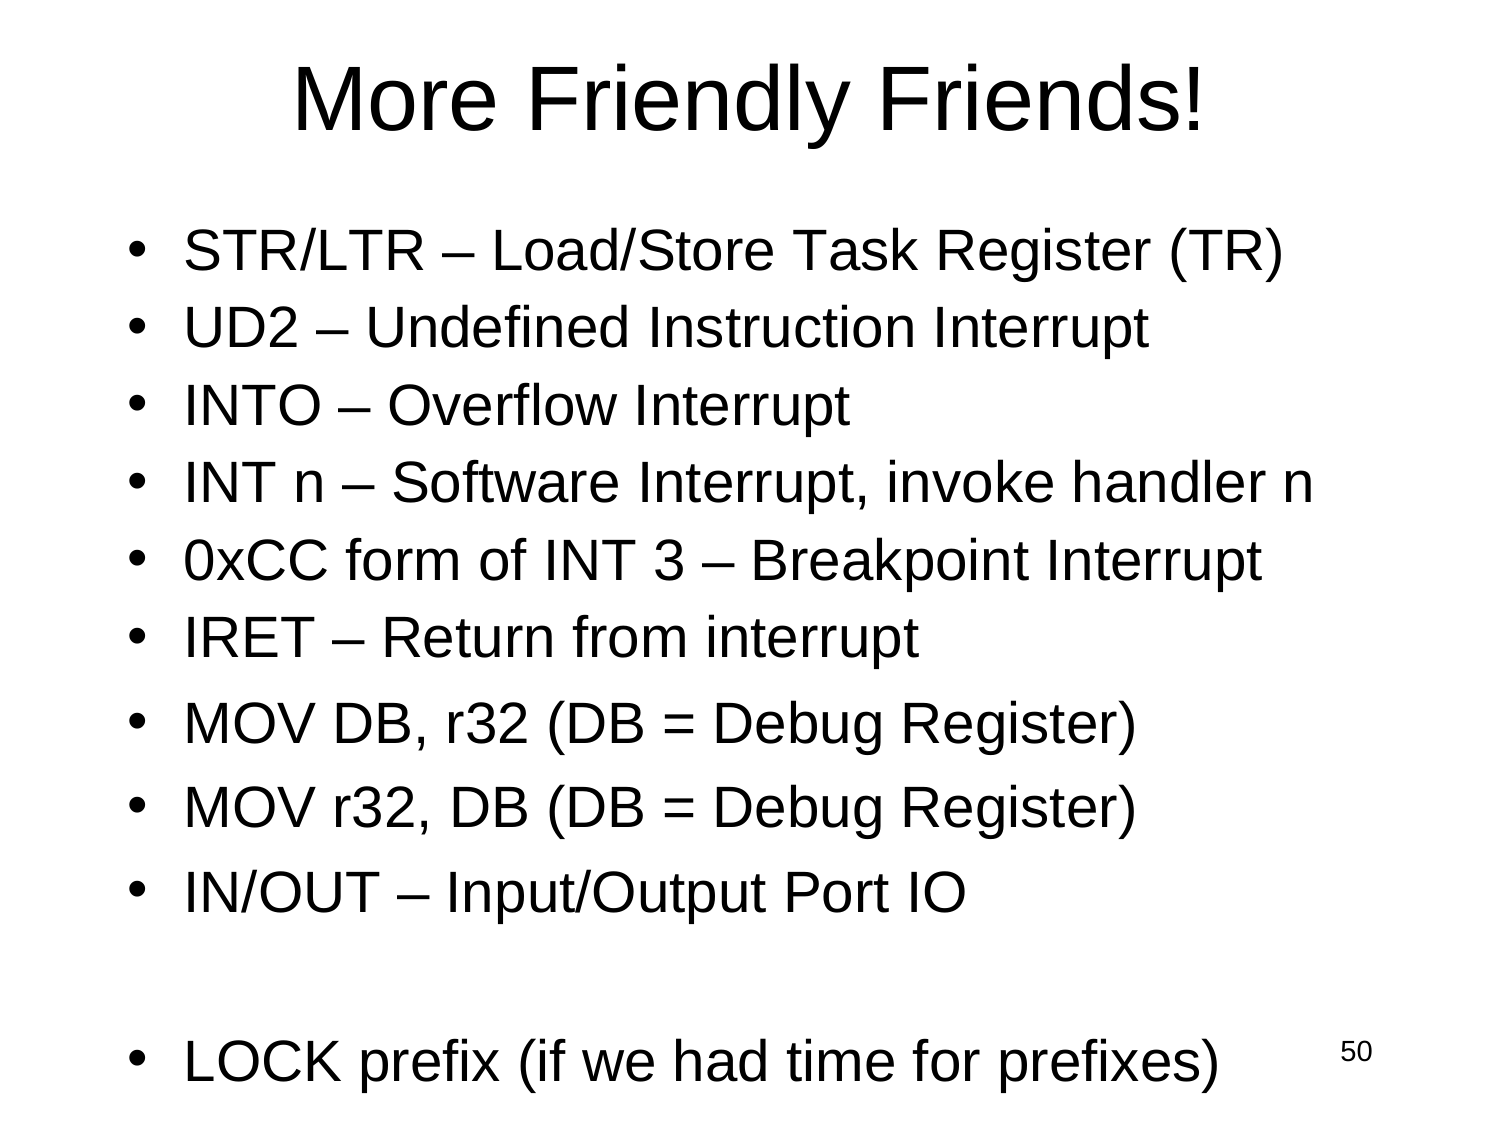

# More Friendly Friends!
STR/LTR – Load/Store Task Register (TR)
UD2 – Undefined Instruction Interrupt
INTO – Overflow Interrupt
INT n – Software Interrupt, invoke handler n
0xCC form of INT 3 – Breakpoint Interrupt
IRET – Return from interrupt
MOV DB, r32 (DB = Debug Register)
MOV r32, DB (DB = Debug Register)
IN/OUT – Input/Output Port IO
LOCK prefix (if we had time for prefixes)